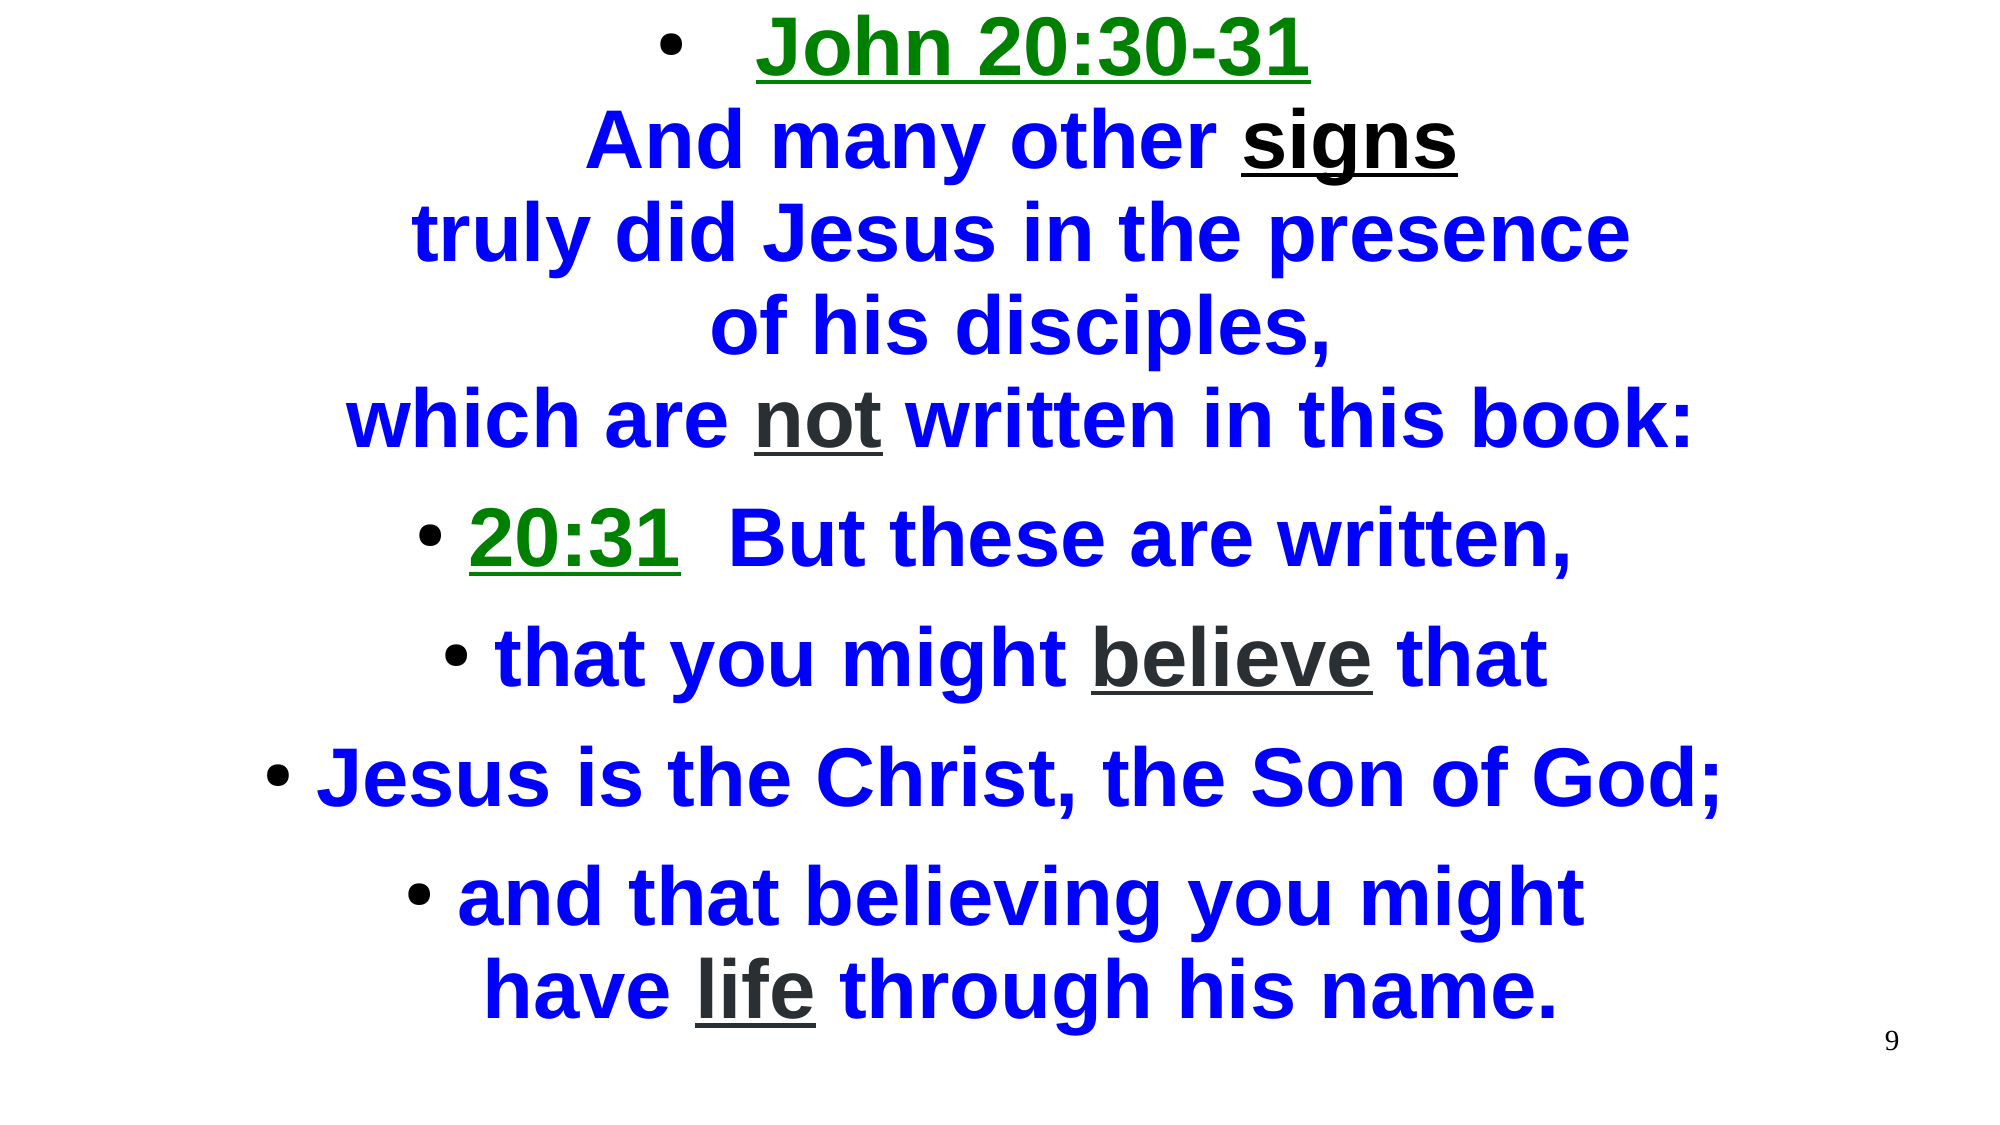

# John 20:30-31  And many other signs truly did Jesus in the presence of his disciples, which are not written in this book:
20:31  But these are written,
that you might believe that
Jesus is the Christ, the Son of God;
and that believing you might
have life through his name.
9